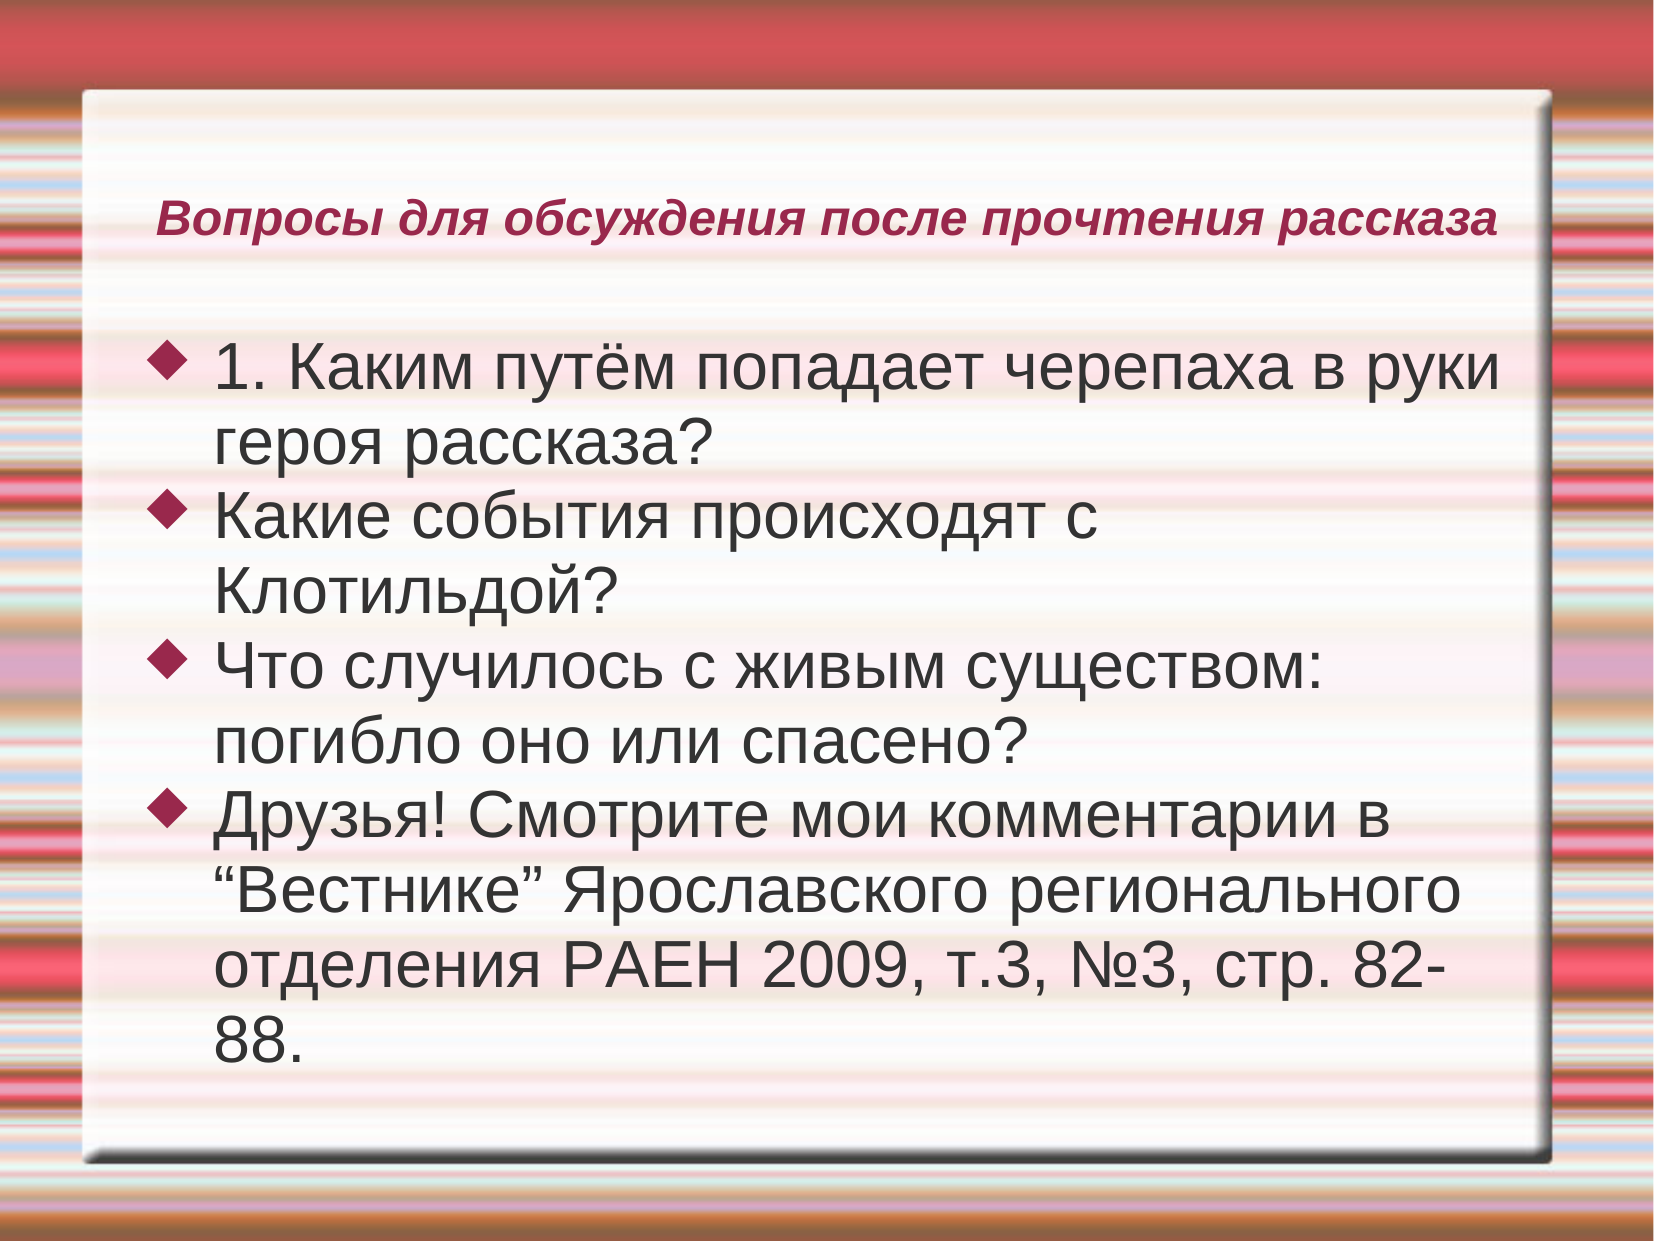

# Вопросы для обсуждения после прочтения рассказа
1. Каким путём попадает черепаха в руки героя рассказа?
Какие события происходят с Клотильдой?
Что случилось с живым существом: погибло оно или спасено?
Друзья! Смотрите мои комментарии в “Вестнике” Ярославского регионального отделения РАЕН 2009, т.3, №3, стр. 82- 88.